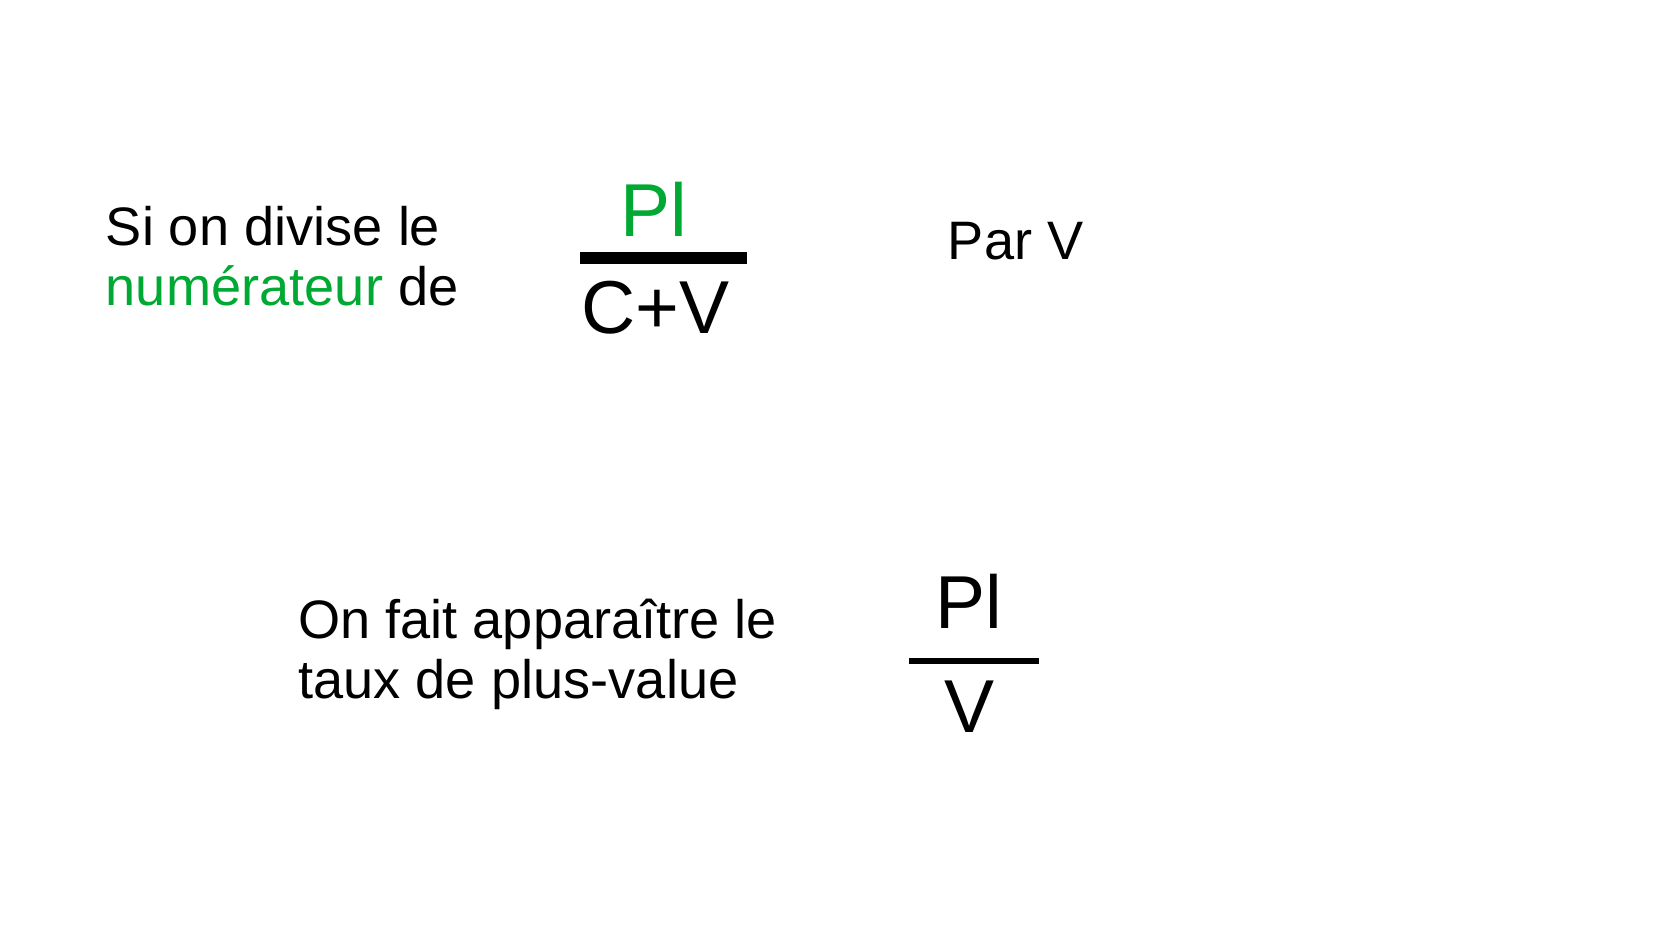

Pl
C+V
Si on divise le numérateur de
Par V
Pl
V
On fait apparaître le taux de plus-value